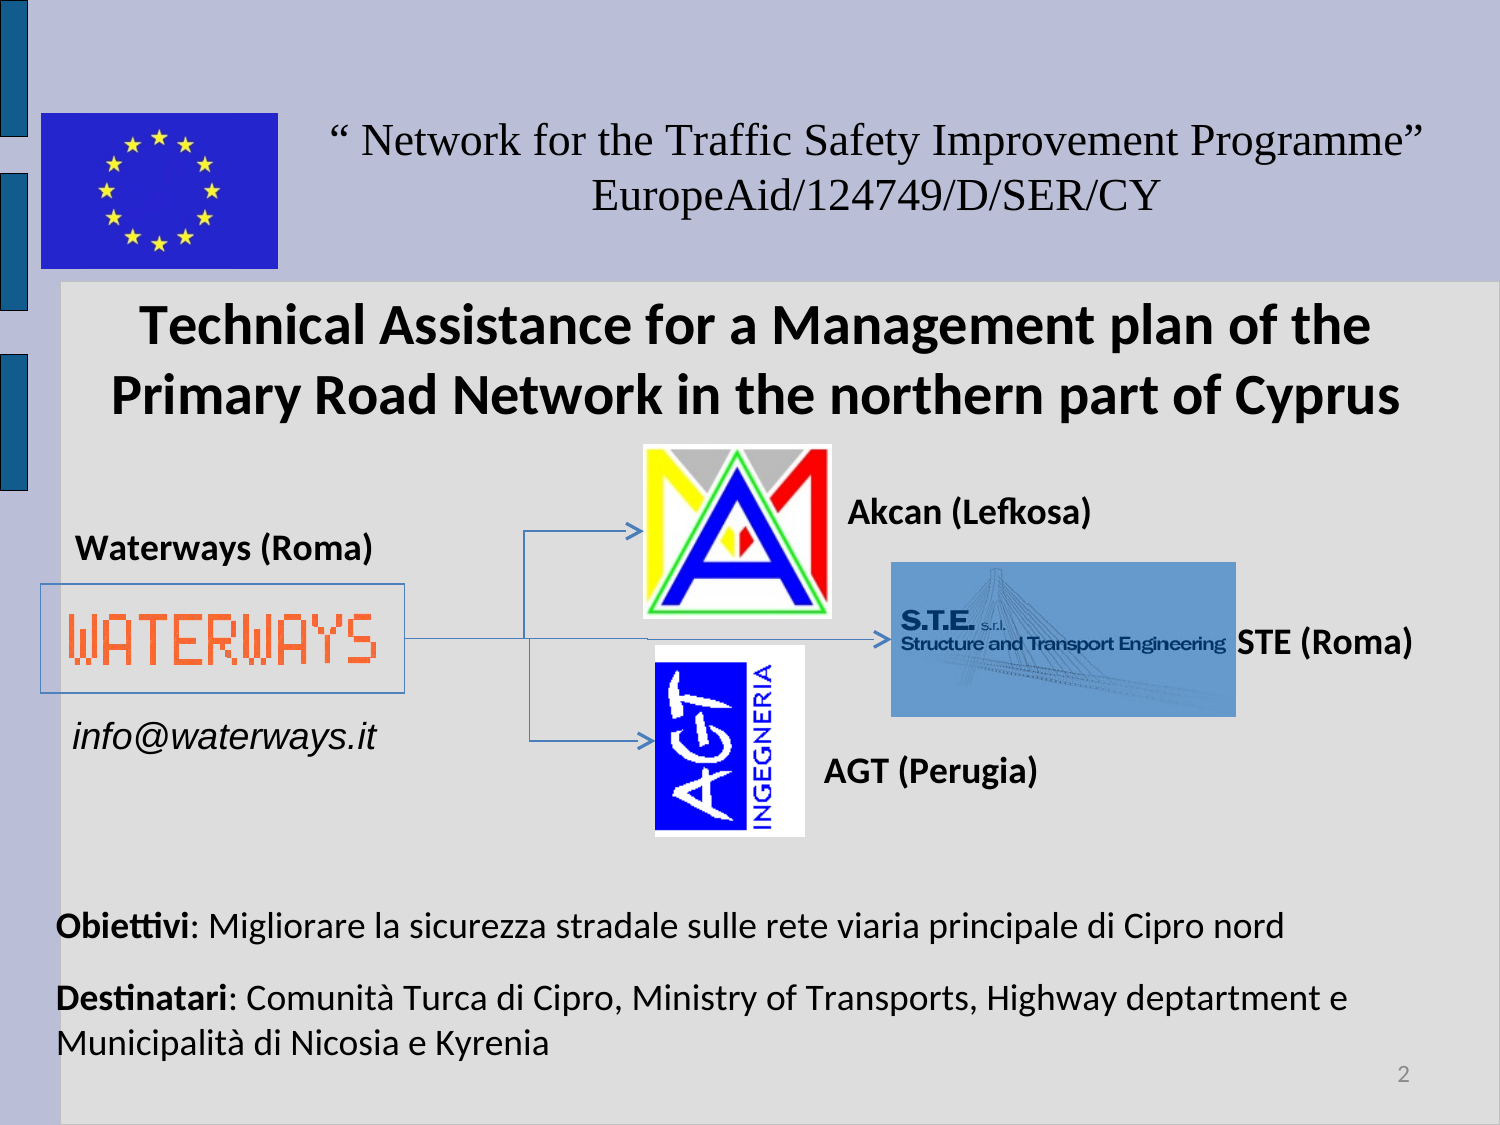

“ Network for the Traffic Safety Improvement Programme”
EuropeAid/124749/D/SER/CY
Technical Assistance for a Management plan of the Primary Road Network in the northern part of Cyprus
Akcan (Lefkosa)
Waterways (Roma)
STE (Roma)
info@waterways.it
AGT (Perugia)
Obiettivi: Migliorare la sicurezza stradale sulle rete viaria principale di Cipro nord
Destinatari: Comunità Turca di Cipro, Ministry of Transports, Highway deptartment e Municipalità di Nicosia e Kyrenia